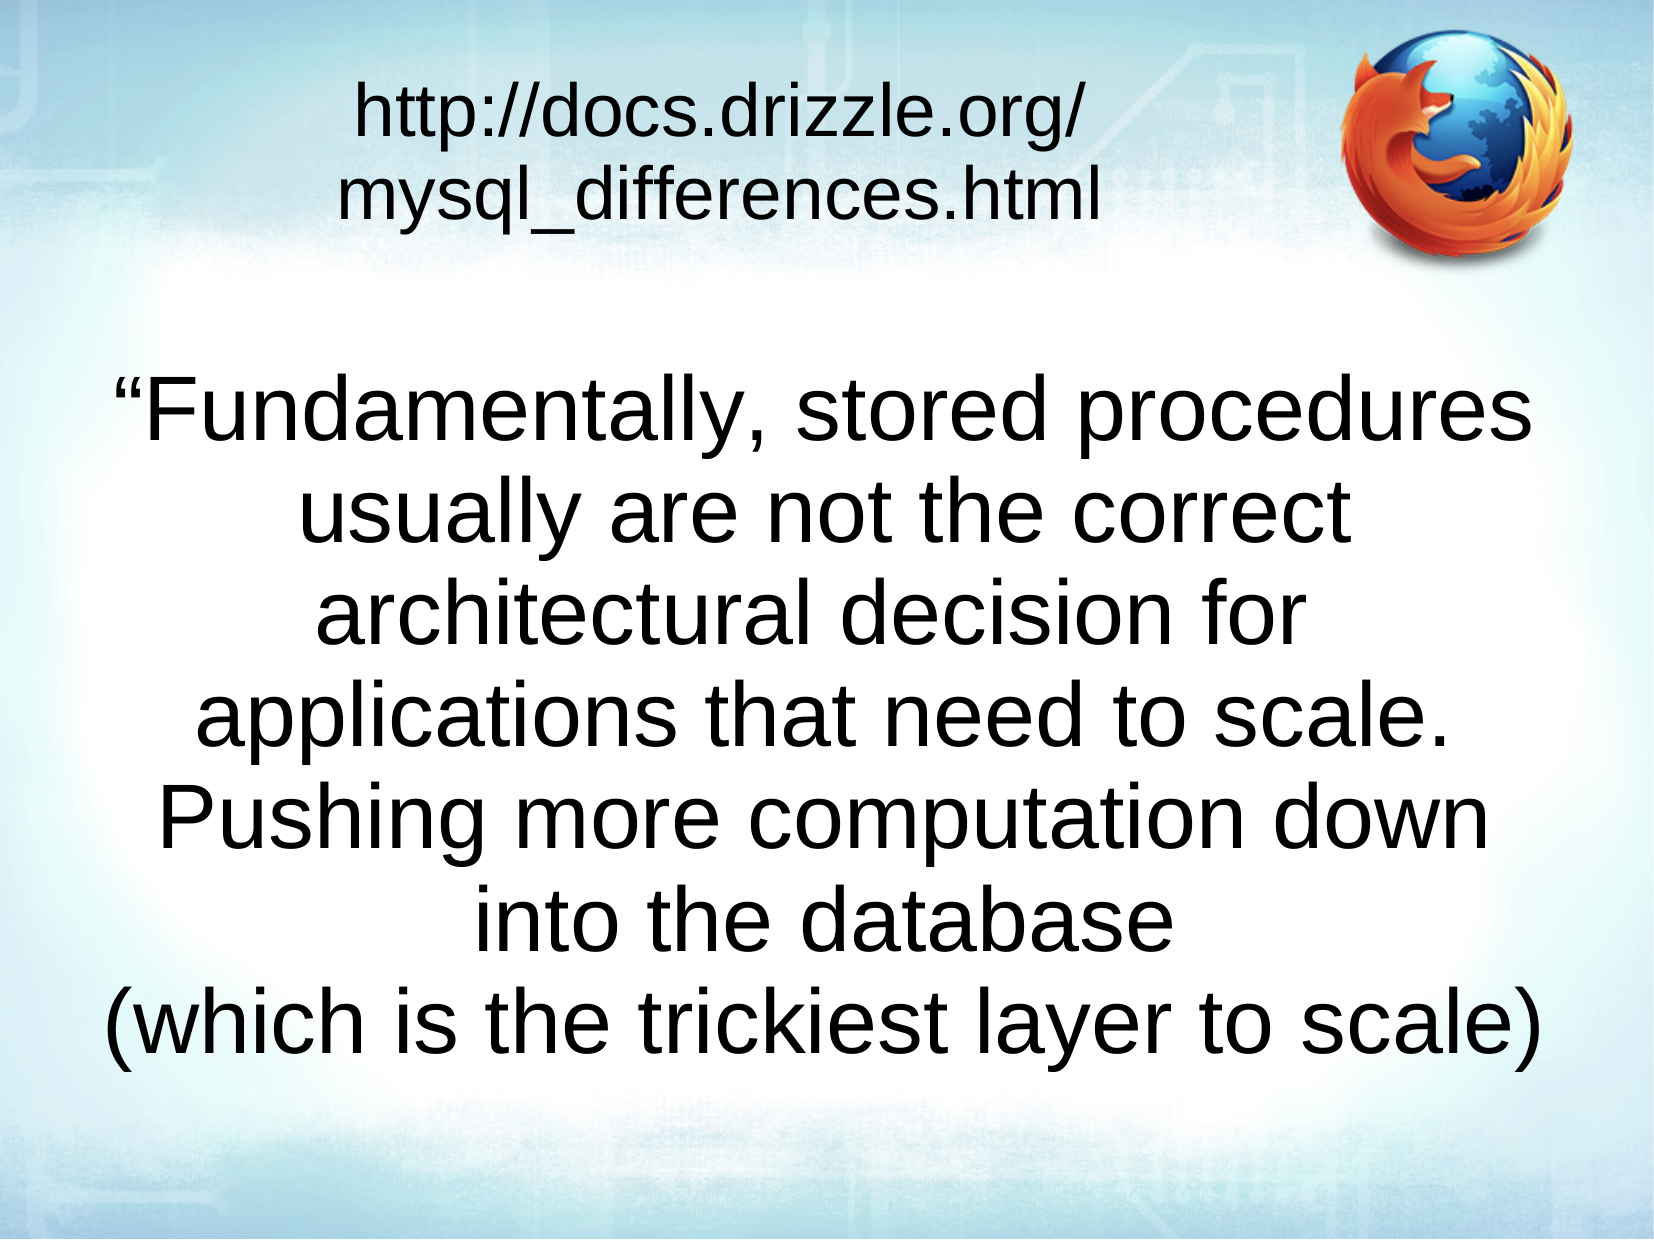

# http://docs.drizzle.org/ mysql_differences.html
“Fundamentally, stored procedures usually are not the correct architectural decision for
applications that need to scale.
Pushing more computation down into the database
(which is the trickiest layer to scale)